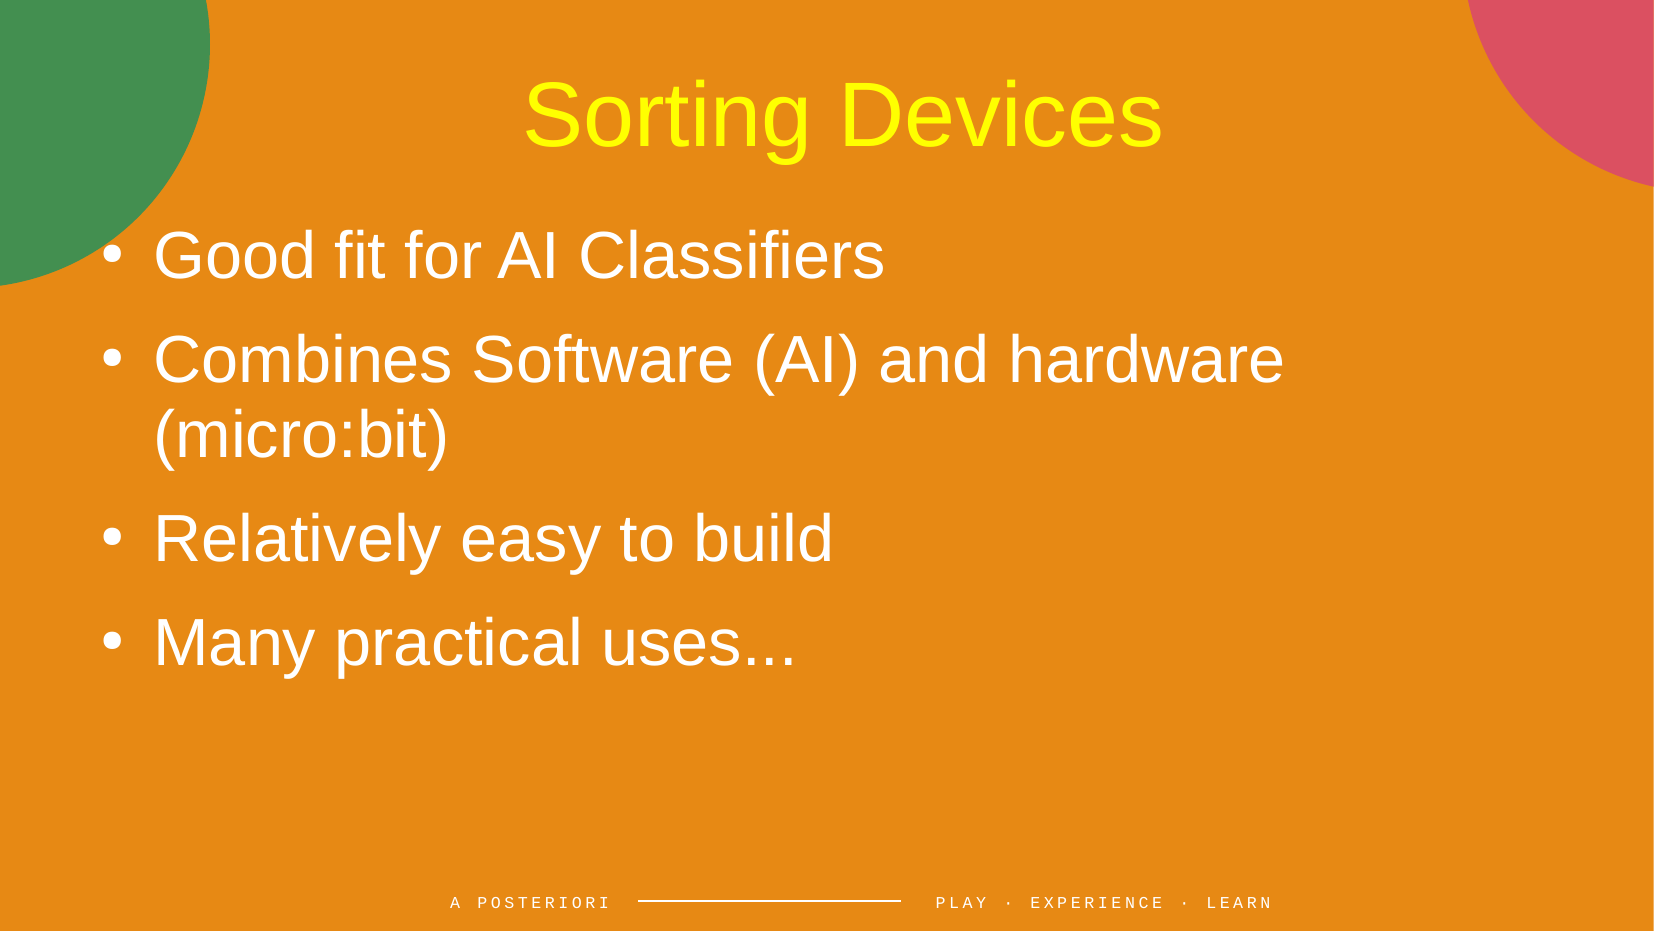

# Sorting Devices
Good fit for AI Classifiers
Combines Software (AI) and hardware (micro:bit)
Relatively easy to build
Many practical uses...